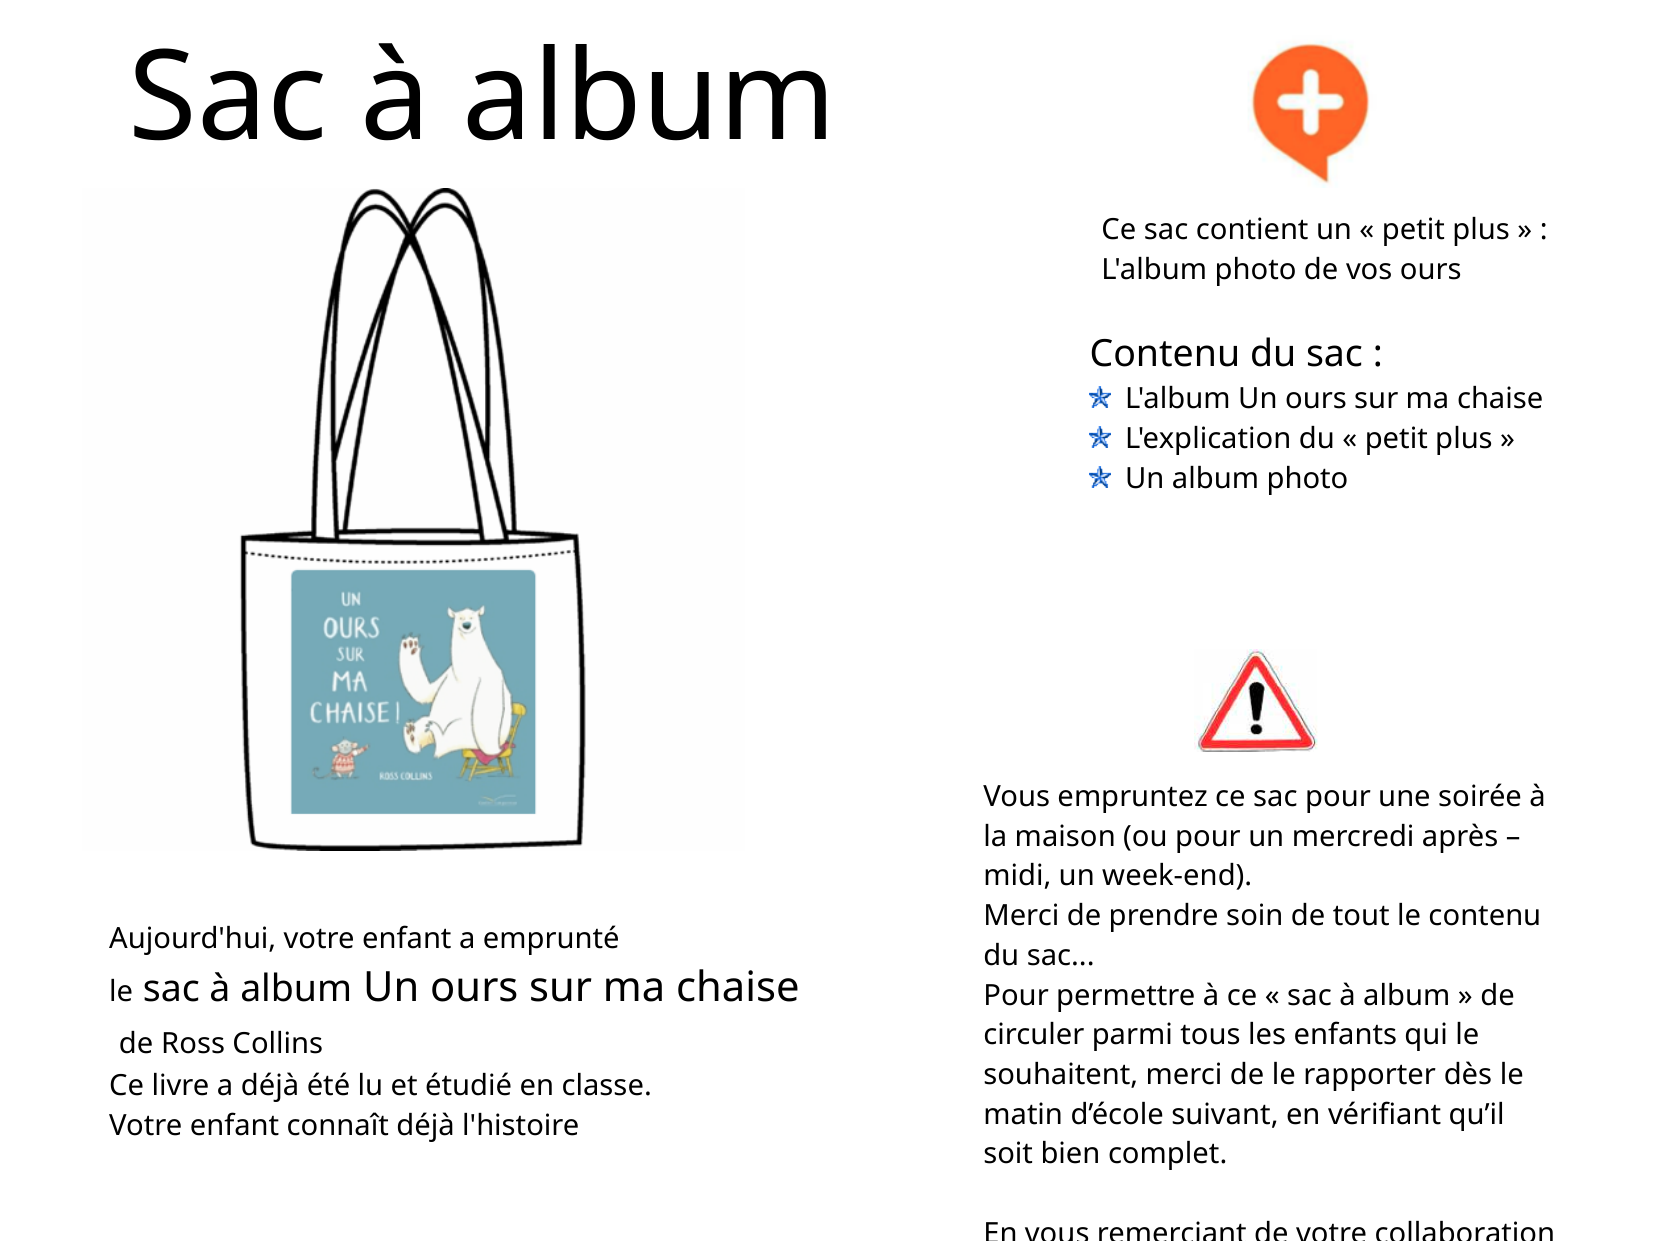

Sac à album
Ce sac contient un « petit plus » :
L'album photo de vos ours
Contenu du sac :
L'album Un ours sur ma chaise
L'explication du « petit plus »
Un album photo
Vous empruntez ce sac pour une soirée à la maison (ou pour un mercredi après – midi, un week-end).
Merci de prendre soin de tout le contenu du sac...
Pour permettre à ce « sac à album » de circuler parmi tous les enfants qui le souhaitent, merci de le rapporter dès le matin d’école suivant, en vérifiant qu’il soit bien complet.
En vous remerciant de votre collaboration
Aujourd'hui, votre enfant a emprunté
le sac à album Un ours sur ma chaise
 de Ross Collins
Ce livre a déjà été lu et étudié en classe.
Votre enfant connaît déjà l'histoire